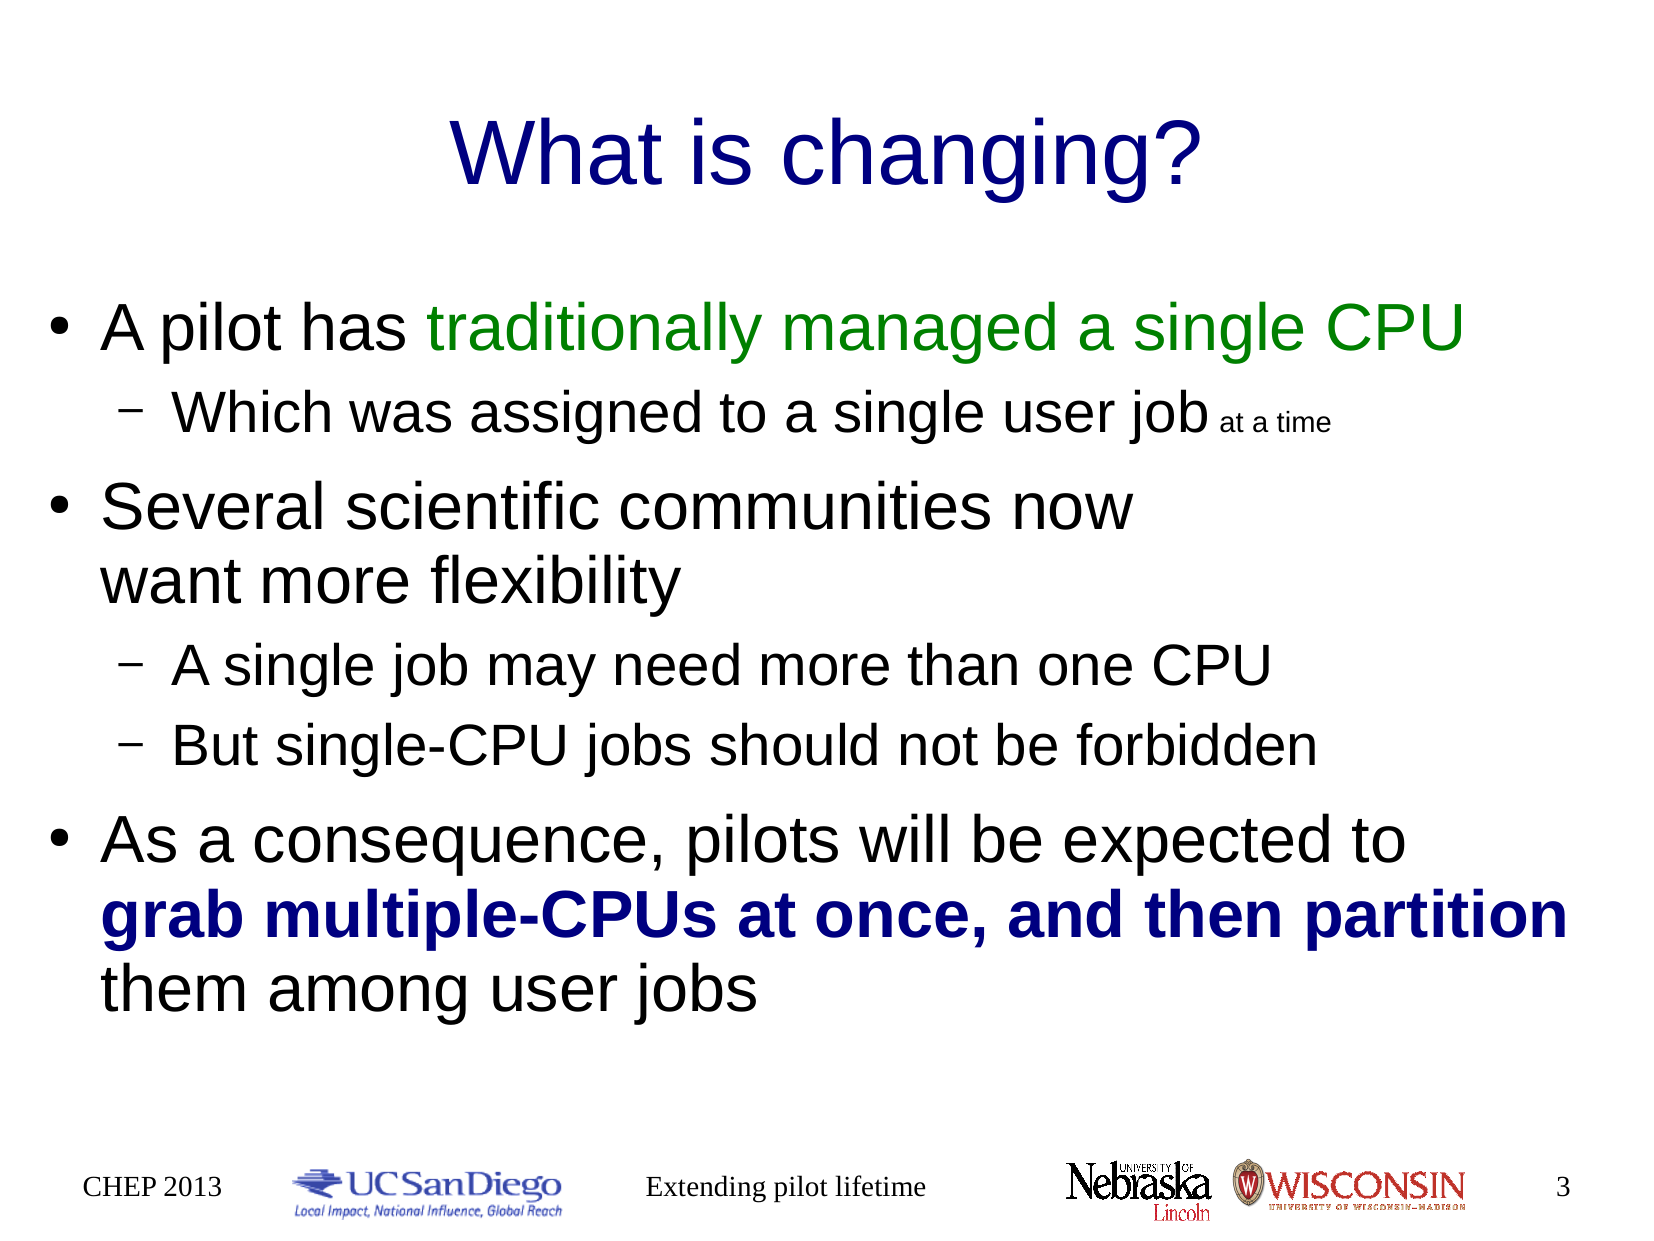

# What is changing?
A pilot has traditionally managed a single CPU
Which was assigned to a single user job at a time
Several scientific communities now
want more flexibility
A single job may need more than one CPU
But single-CPU jobs should not be forbidden
As a consequence, pilots will be expected to
grab multiple-CPUs at once, and then partition them among user jobs
CHEP 2013
Extending pilot lifetime
3